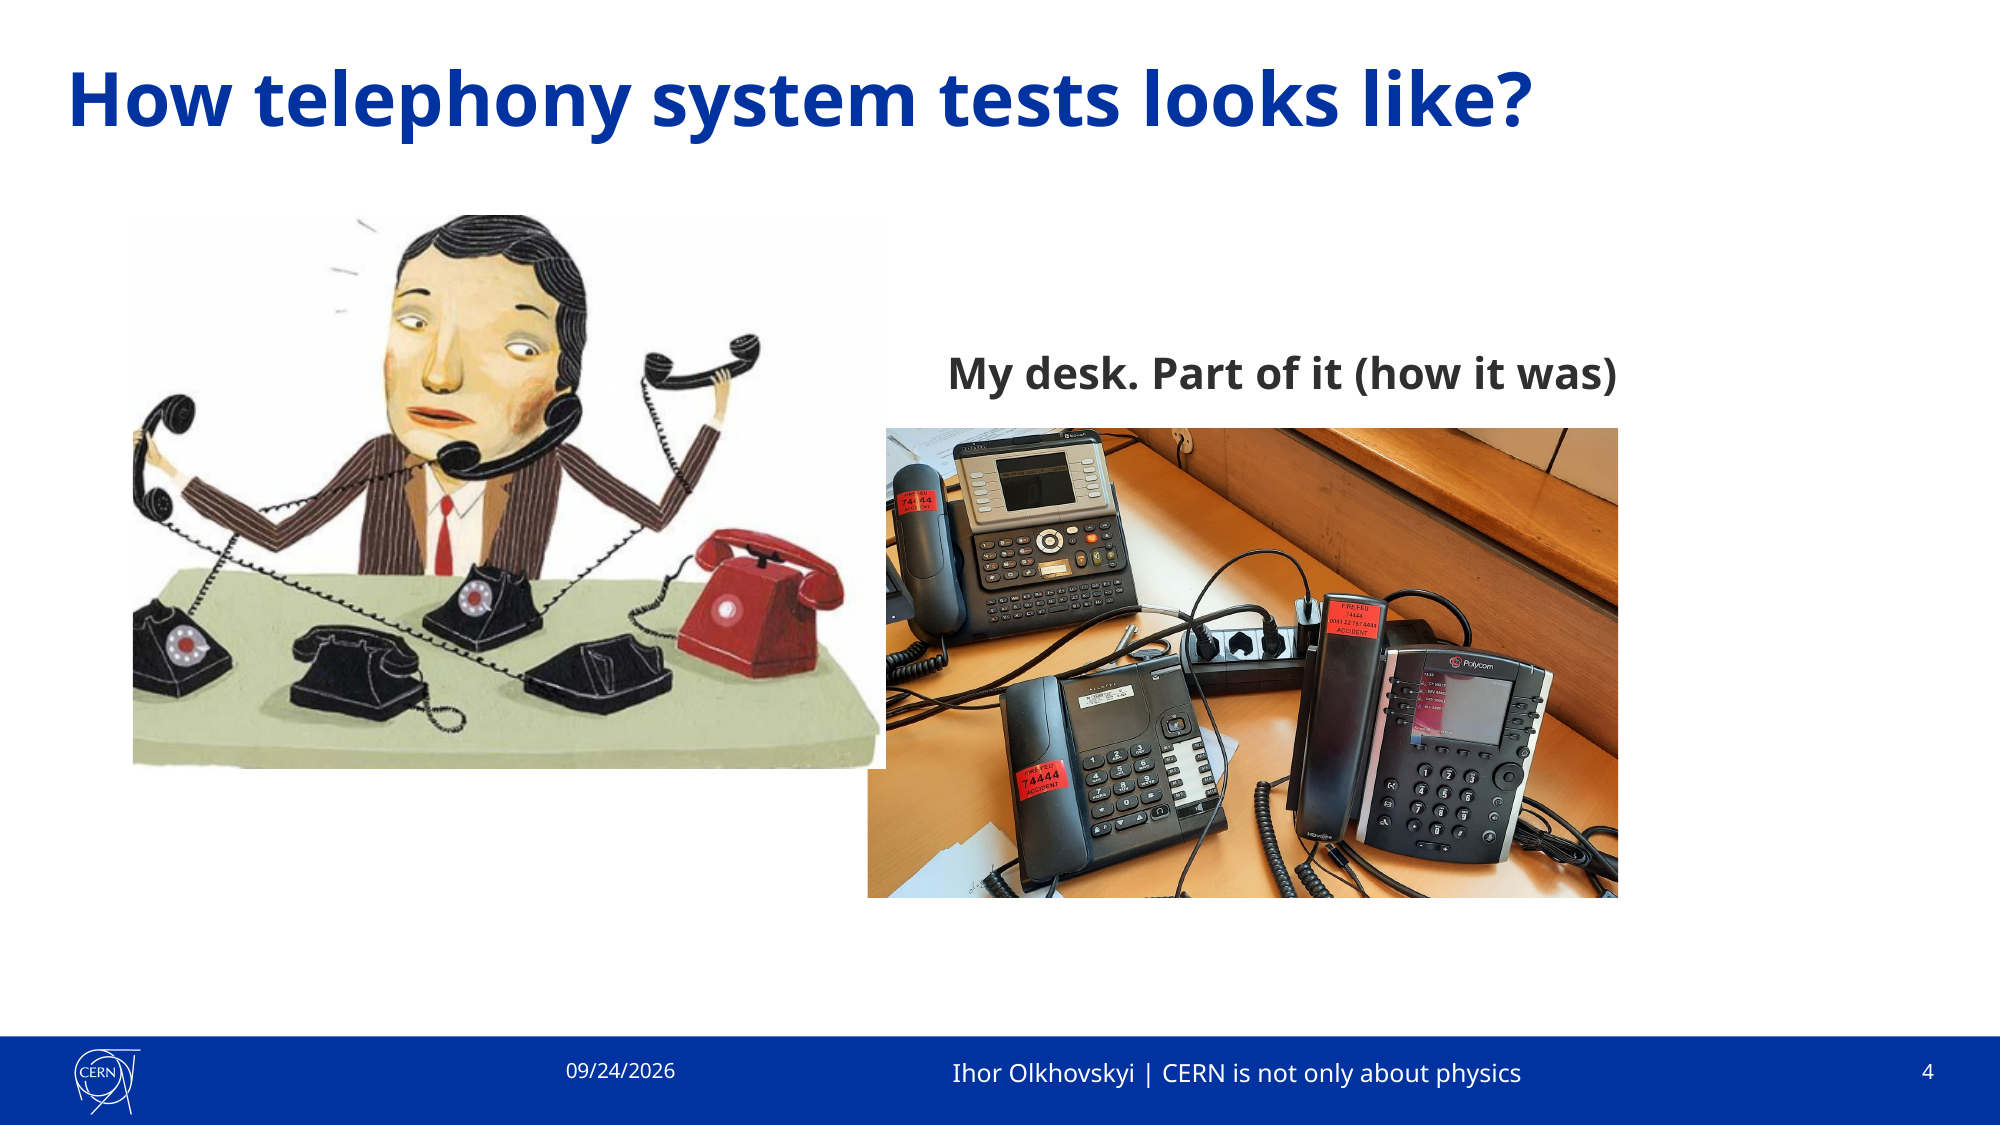

# How telephony system tests looks like?
My desk. Part of it (how it was)
Ihor Olkhovskyi | CERN is not only about physics